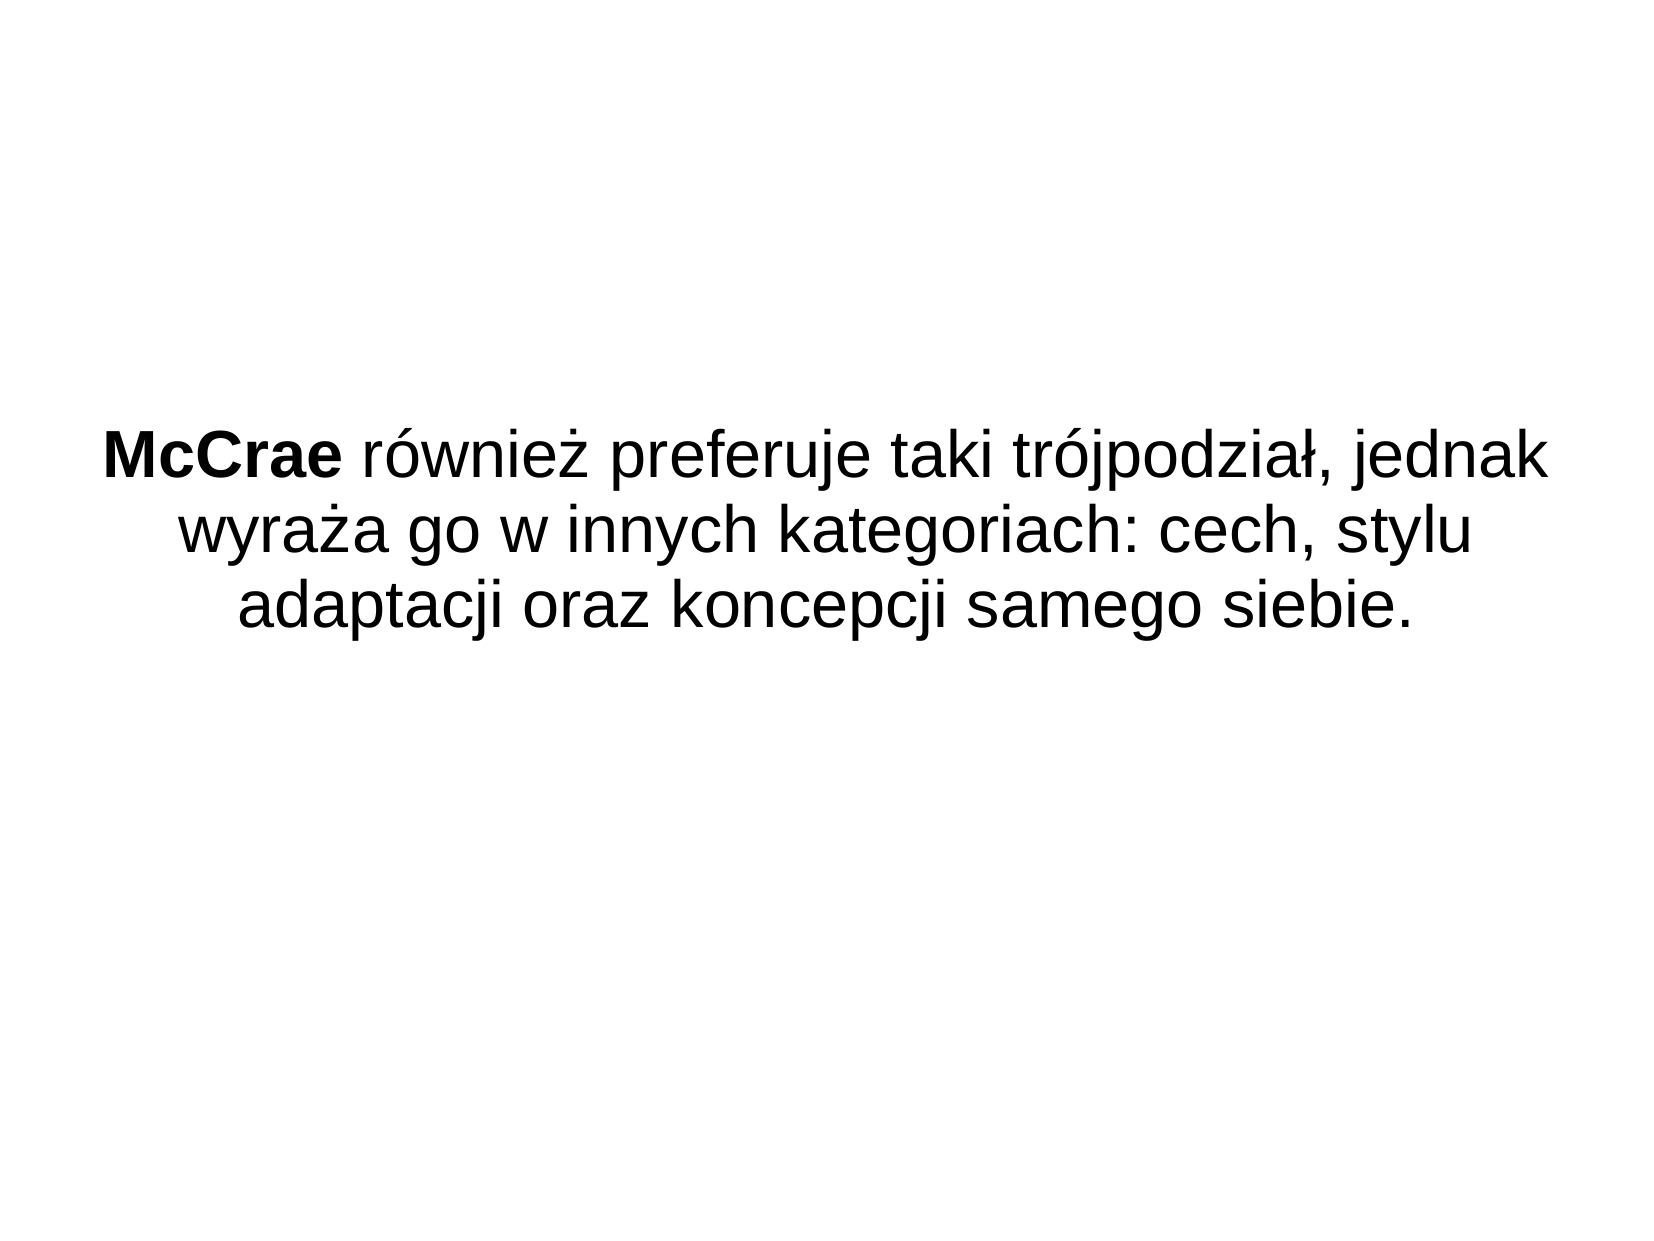

# McCrae również preferuje taki trójpodział, jednak wyraża go w innych kategoriach: cech, stylu adaptacji oraz koncepcji samego siebie.